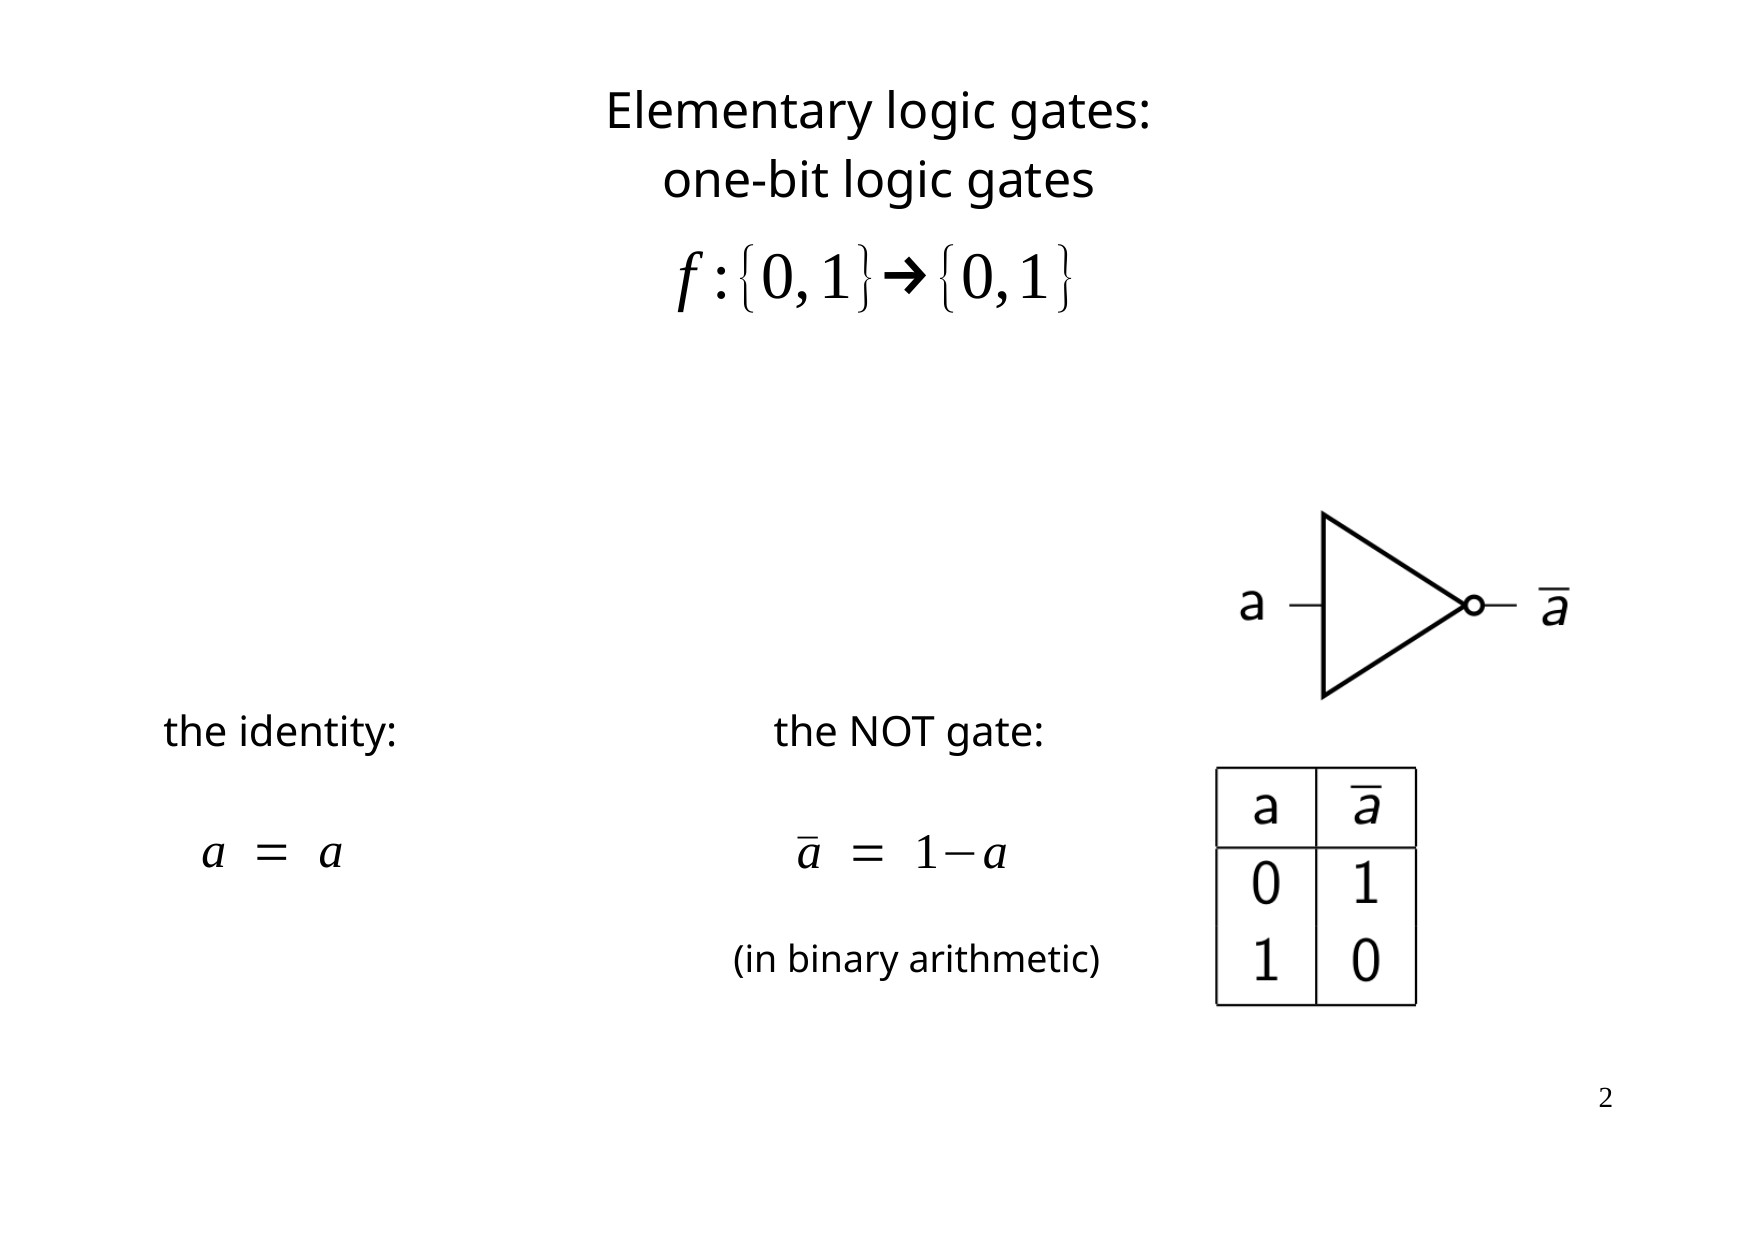

Elementary logic gates:
one-bit logic gates
the identity: the NOT gate:
(in binary arithmetic)
2